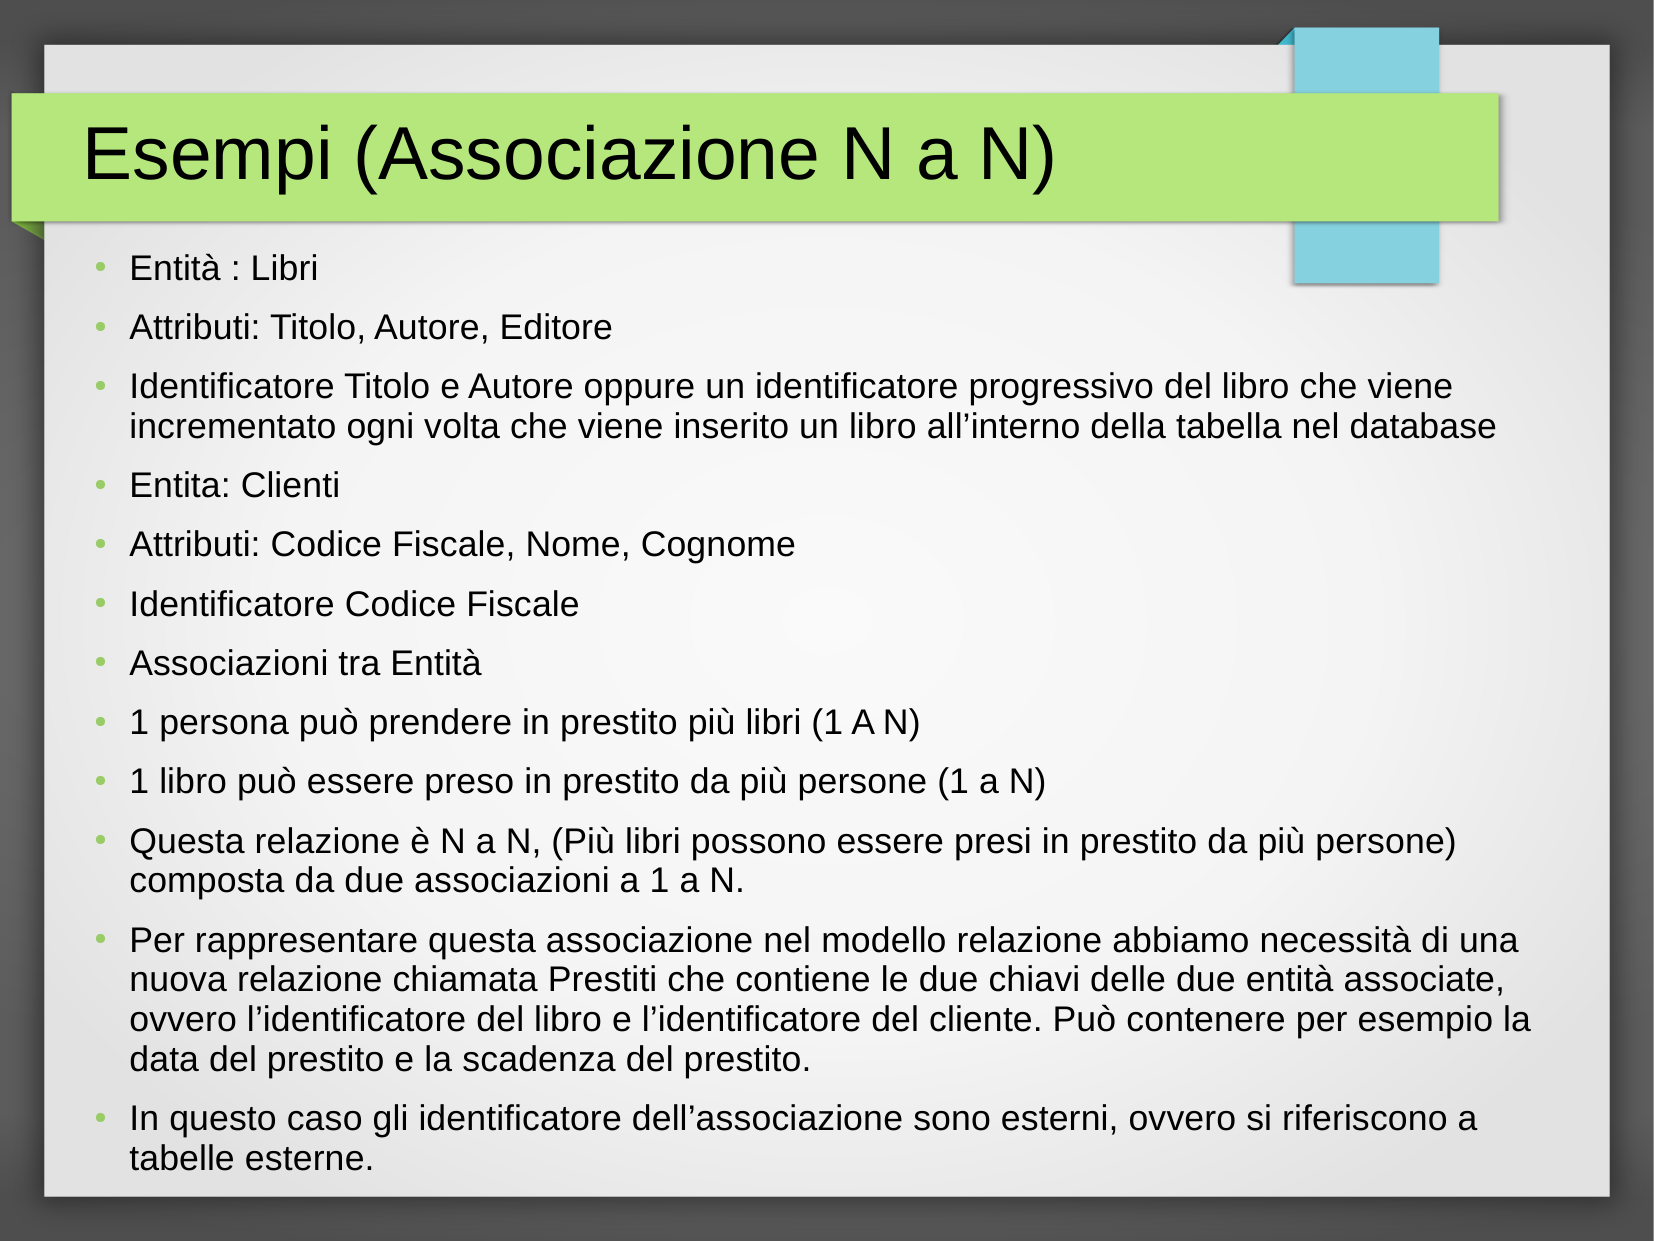

# Esempi (Associazione N a N)
Entità : Libri
Attributi: Titolo, Autore, Editore
Identificatore Titolo e Autore oppure un identificatore progressivo del libro che viene incrementato ogni volta che viene inserito un libro all’interno della tabella nel database
Entita: Clienti
Attributi: Codice Fiscale, Nome, Cognome
Identificatore Codice Fiscale
Associazioni tra Entità
1 persona può prendere in prestito più libri (1 A N)
1 libro può essere preso in prestito da più persone (1 a N)
Questa relazione è N a N, (Più libri possono essere presi in prestito da più persone) composta da due associazioni a 1 a N.
Per rappresentare questa associazione nel modello relazione abbiamo necessità di una nuova relazione chiamata Prestiti che contiene le due chiavi delle due entità associate, ovvero l’identificatore del libro e l’identificatore del cliente. Può contenere per esempio la data del prestito e la scadenza del prestito.
In questo caso gli identificatore dell’associazione sono esterni, ovvero si riferiscono a tabelle esterne.